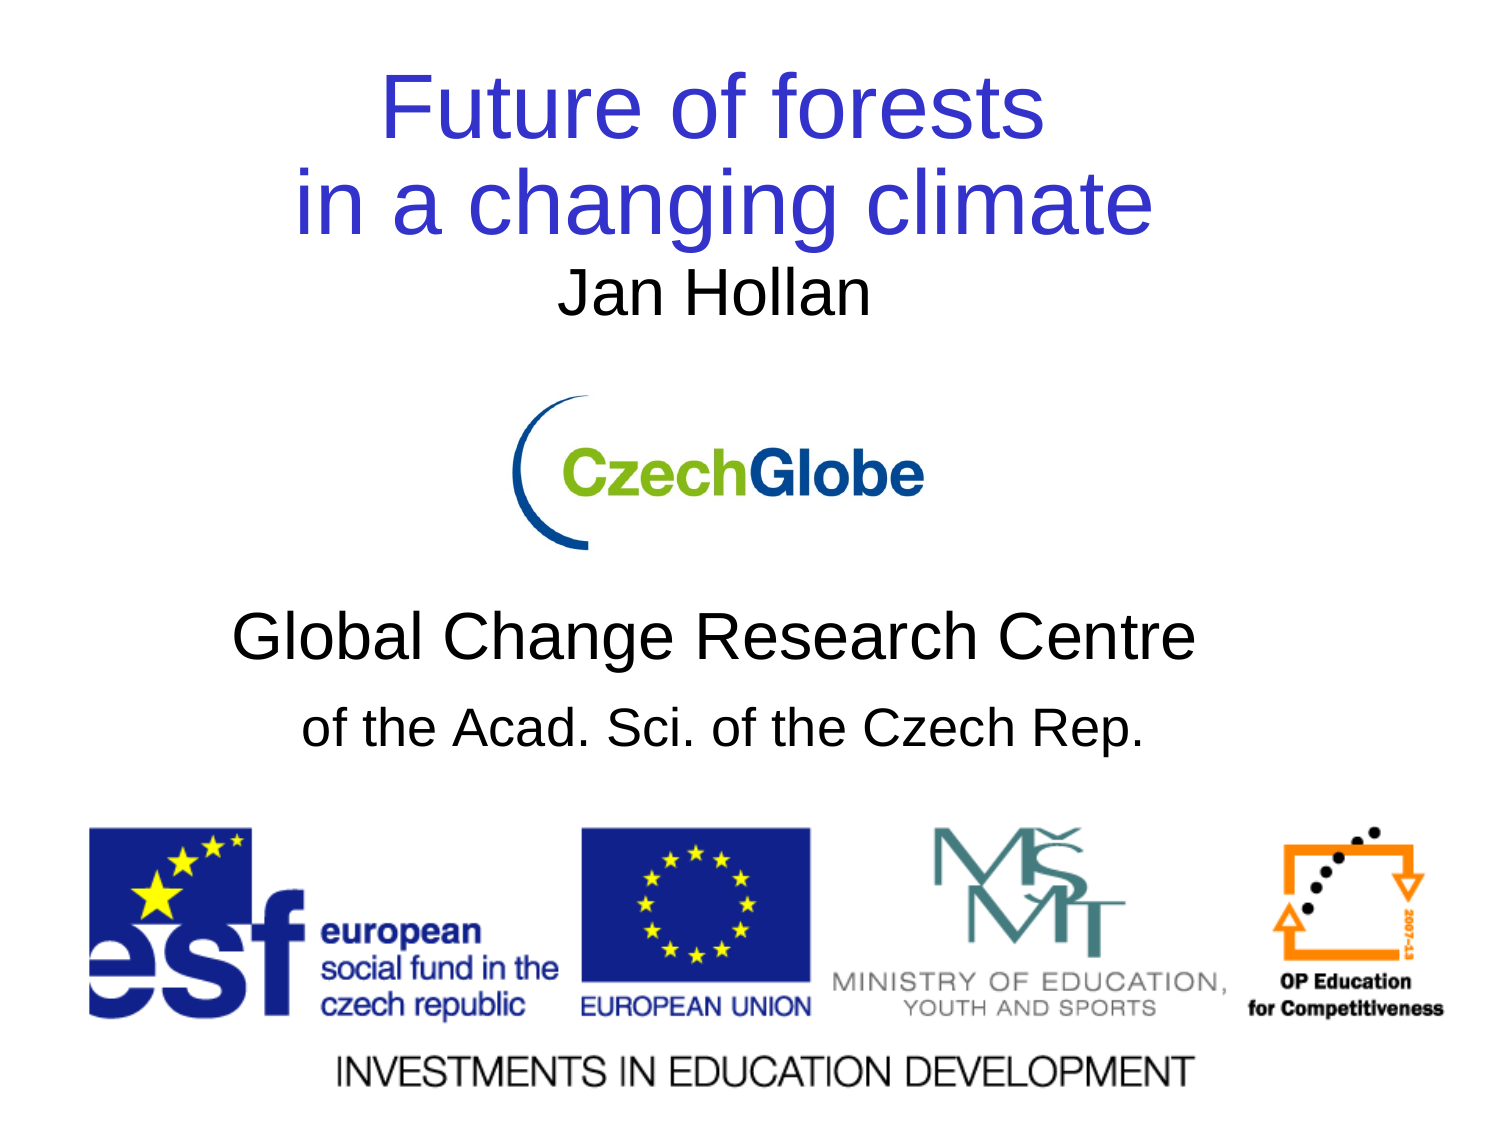

# Future of forests in a changing climate
Jan Hollan
Global Change Research Centre
 of the Acad. Sci. of the Czech Rep.